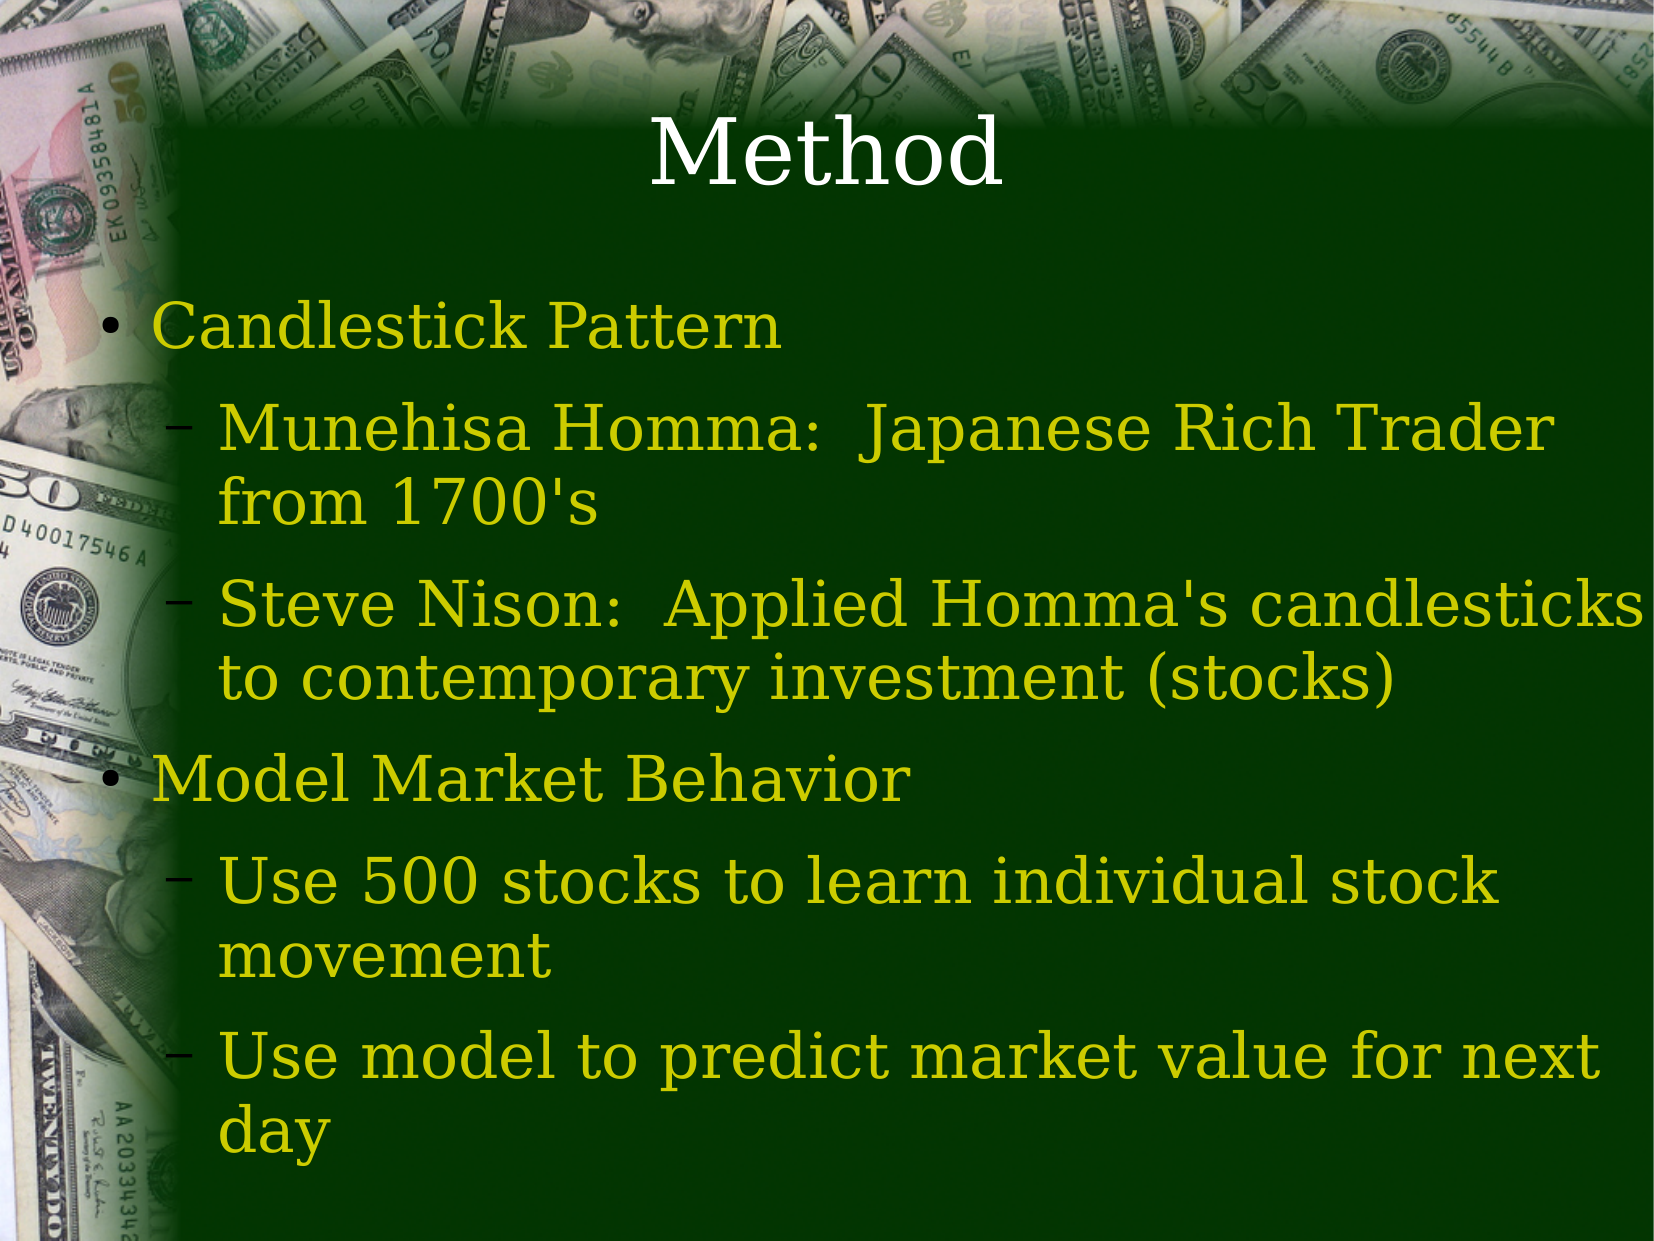

# Method
Candlestick Pattern
Munehisa Homma: Japanese Rich Trader from 1700's
Steve Nison: Applied Homma's candlesticks to contemporary investment (stocks)
Model Market Behavior
Use 500 stocks to learn individual stock movement
Use model to predict market value for next day